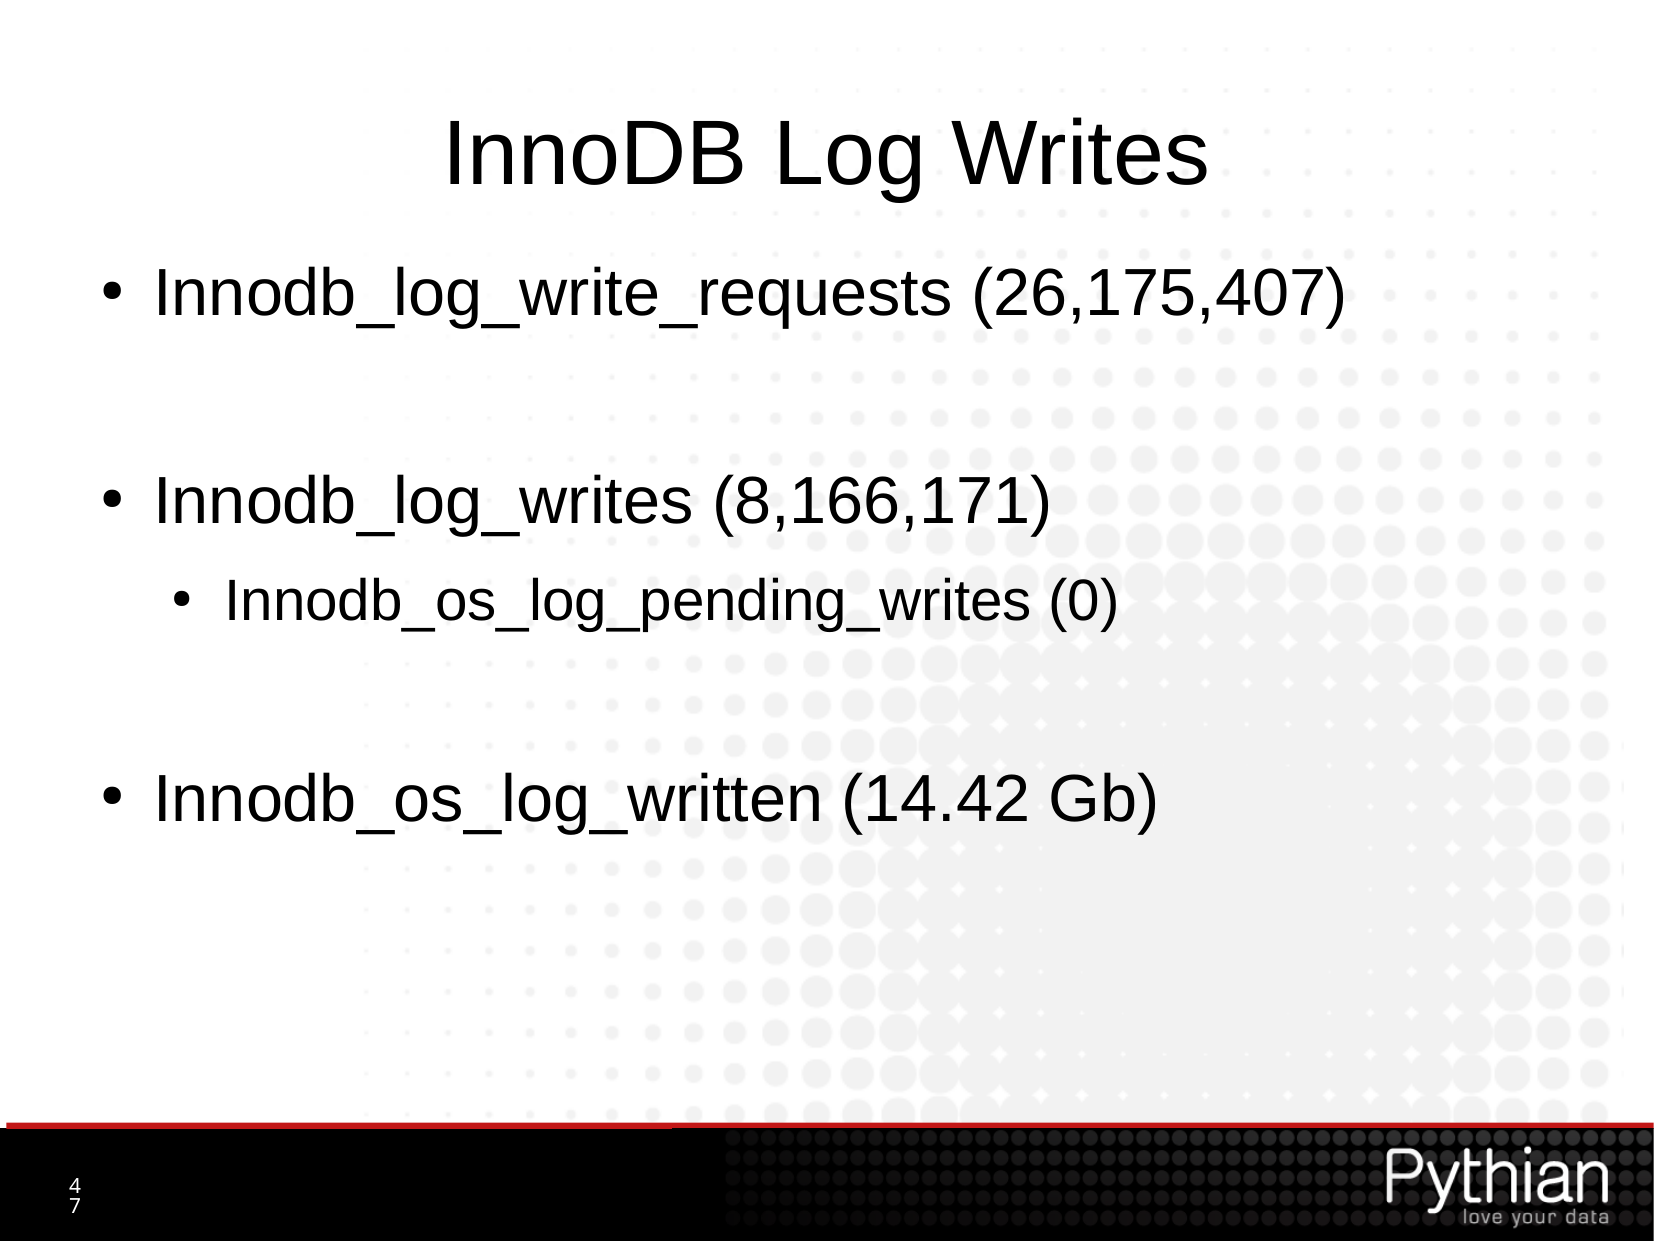

# InnoDB Log Writes
Innodb_log_write_requests (26,175,407)
Innodb_log_writes (8,166,171)
Innodb_os_log_pending_writes (0)
Innodb_os_log_written (14.42 Gb)